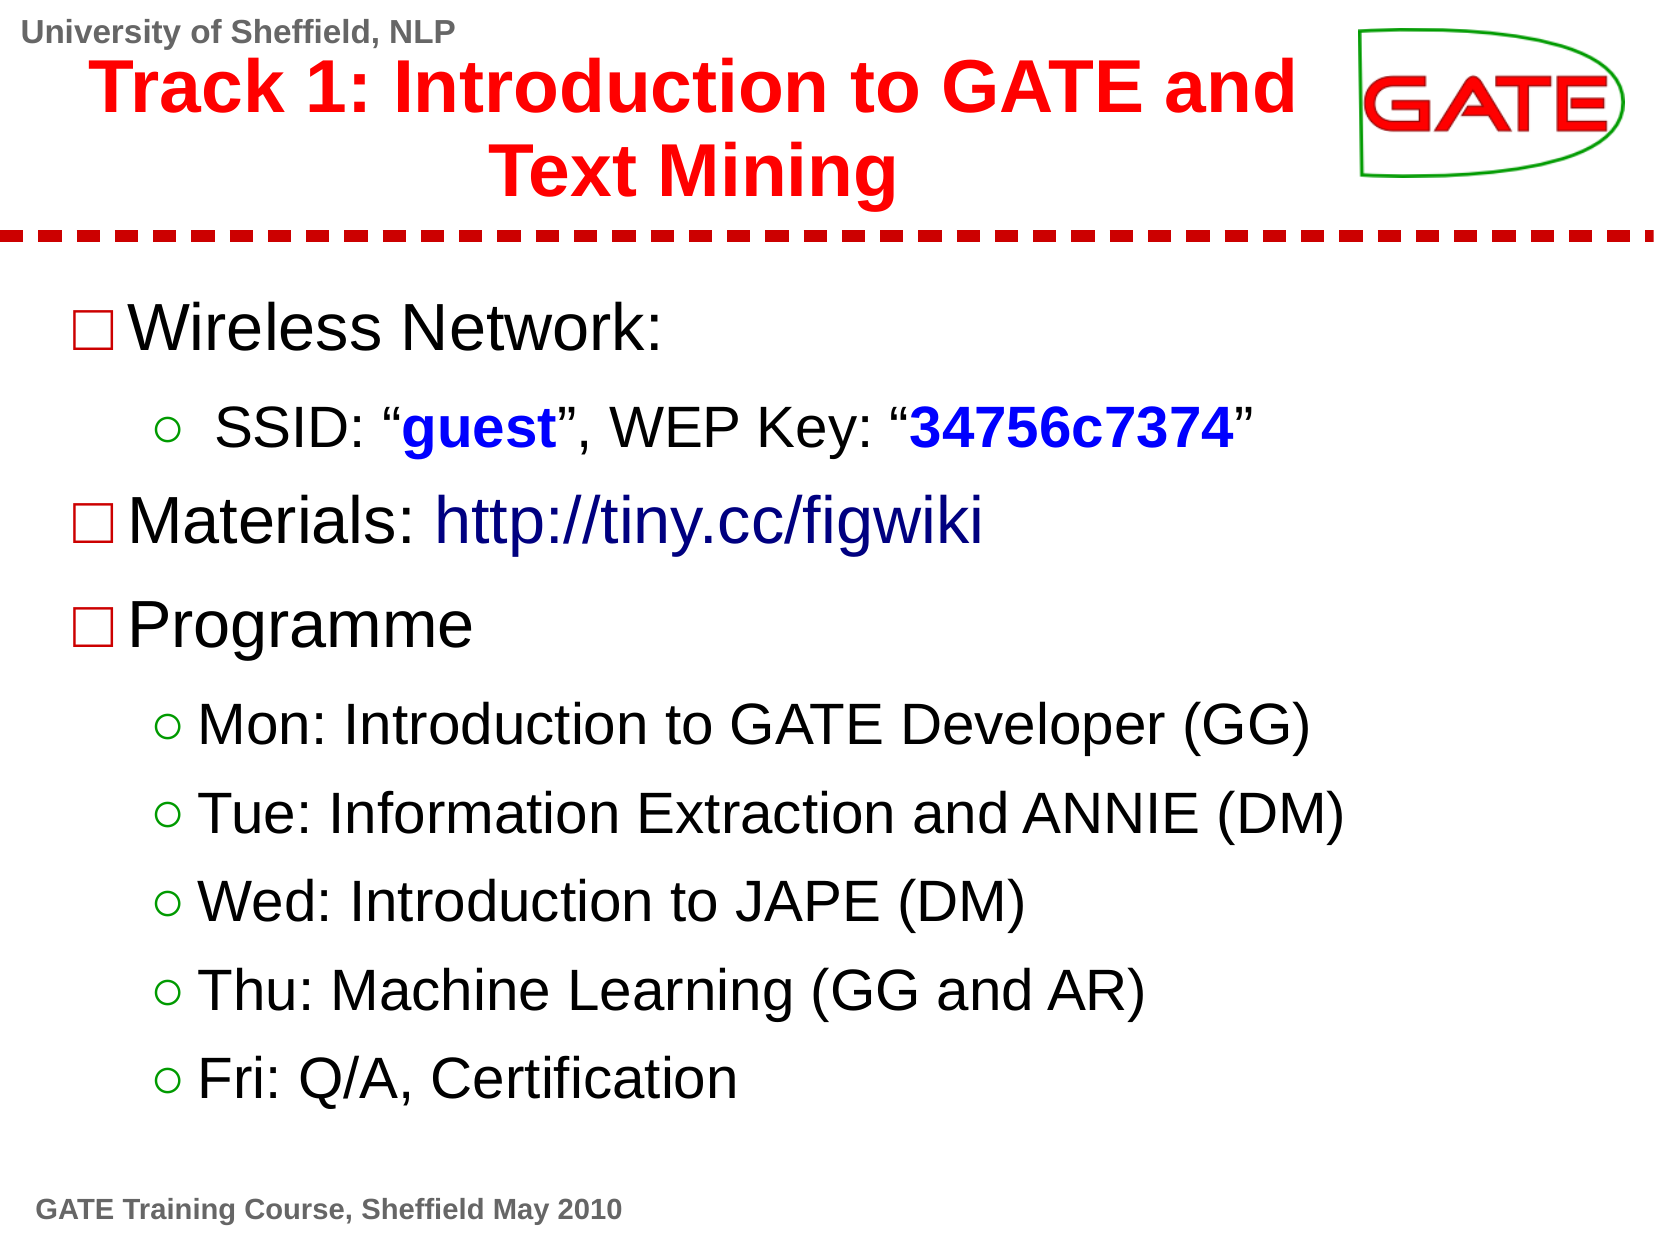

# Track 1: Introduction to GATE and Text Mining
Wireless Network:
 SSID: “guest”, WEP Key: “34756c7374”
Materials: http://tiny.cc/figwiki
Programme
Mon: Introduction to GATE Developer (GG)
Tue: Information Extraction and ANNIE (DM)
Wed: Introduction to JAPE (DM)
Thu: Machine Learning (GG and AR)
Fri: Q/A, Certification
GATE Training Course, Sheffield May 2010